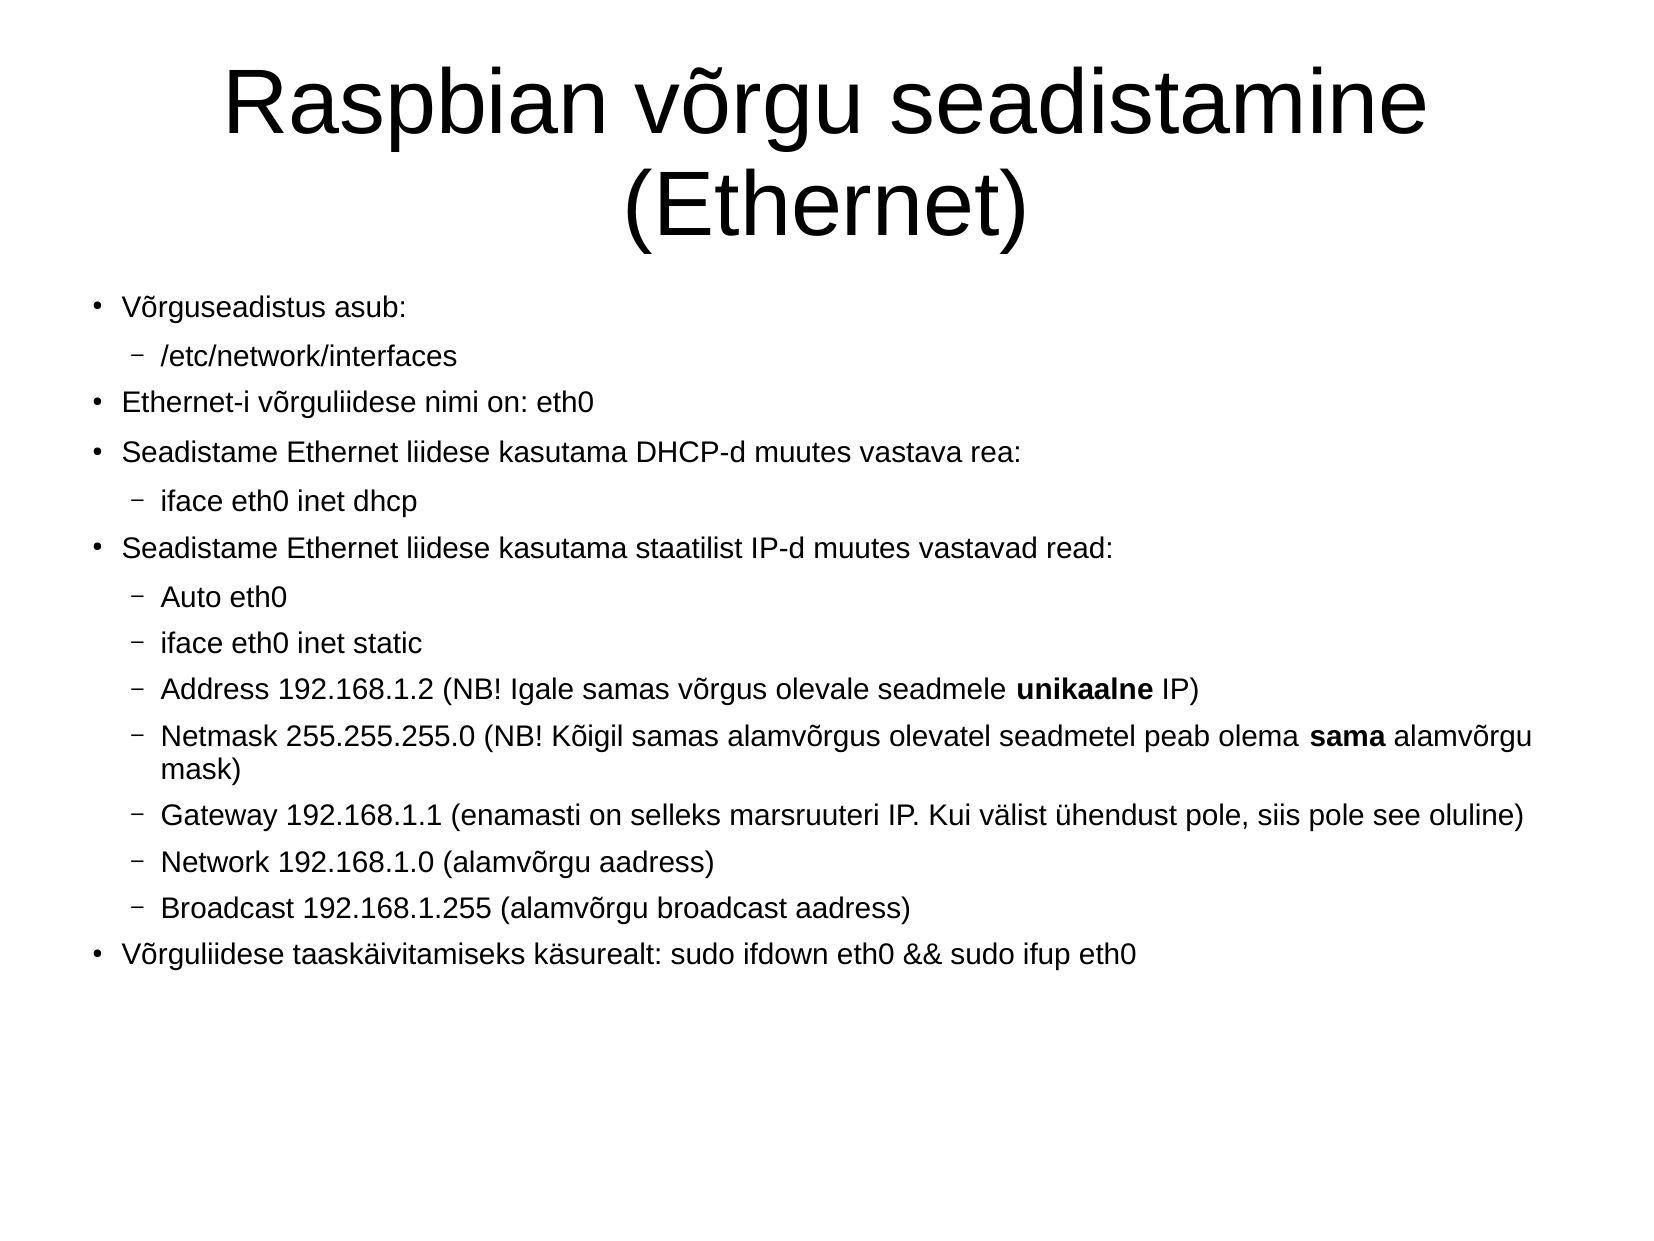

# Raspbian võrgu seadistamine (Ethernet)
Võrguseadistus asub:
/etc/network/interfaces
Ethernet-i võrguliidese nimi on: eth0
Seadistame Ethernet liidese kasutama DHCP-d muutes vastava rea:
iface eth0 inet dhcp
Seadistame Ethernet liidese kasutama staatilist IP-d muutes vastavad read:
Auto eth0
iface eth0 inet static
Address 192.168.1.2 (NB! Igale samas võrgus olevale seadmele unikaalne IP)
Netmask 255.255.255.0 (NB! Kõigil samas alamvõrgus olevatel seadmetel peab olema sama alamvõrgu mask)
Gateway 192.168.1.1 (enamasti on selleks marsruuteri IP. Kui välist ühendust pole, siis pole see oluline)
Network 192.168.1.0 (alamvõrgu aadress)
Broadcast 192.168.1.255 (alamvõrgu broadcast aadress)
Võrguliidese taaskäivitamiseks käsurealt: sudo ifdown eth0 && sudo ifup eth0